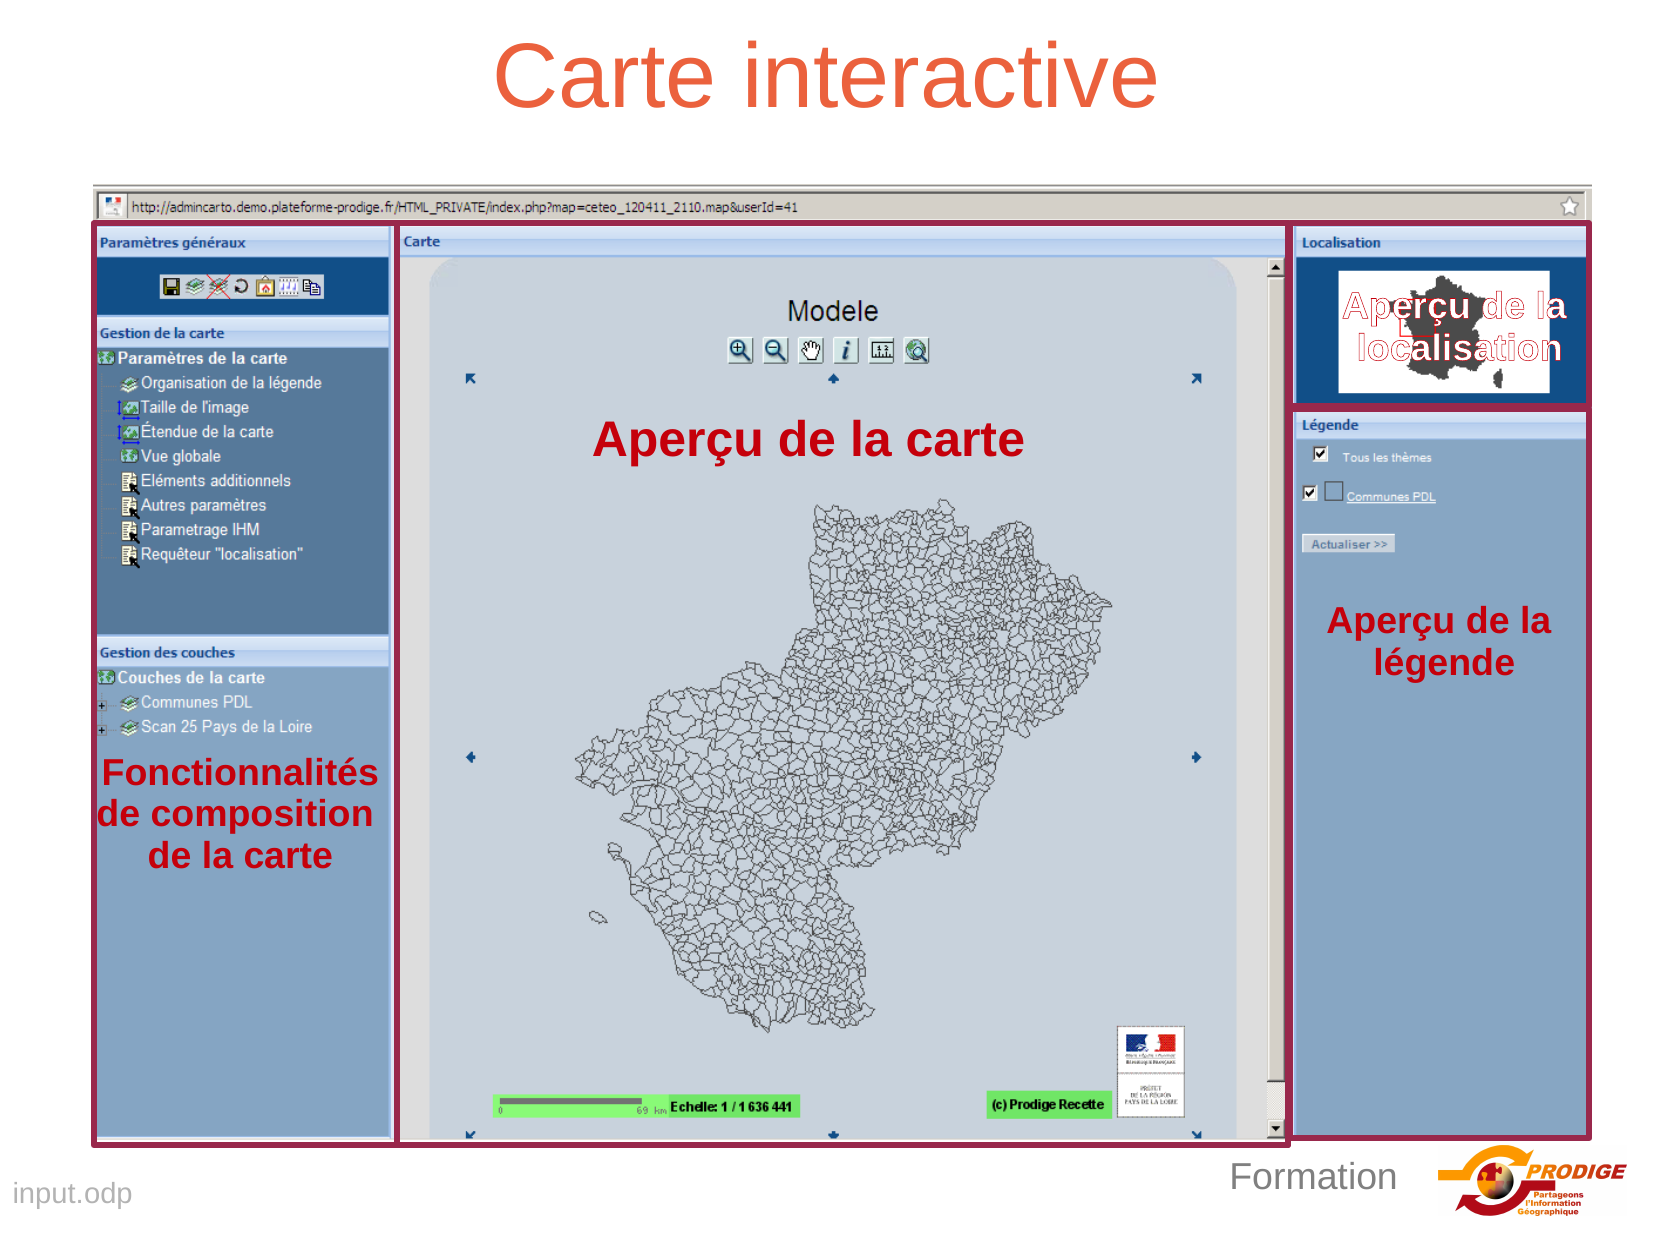

# Carte interactive
Aperçu de la
localisation
Aperçu de la carte
Aperçu de la
légende
Fonctionnalités
de composition
de la carte